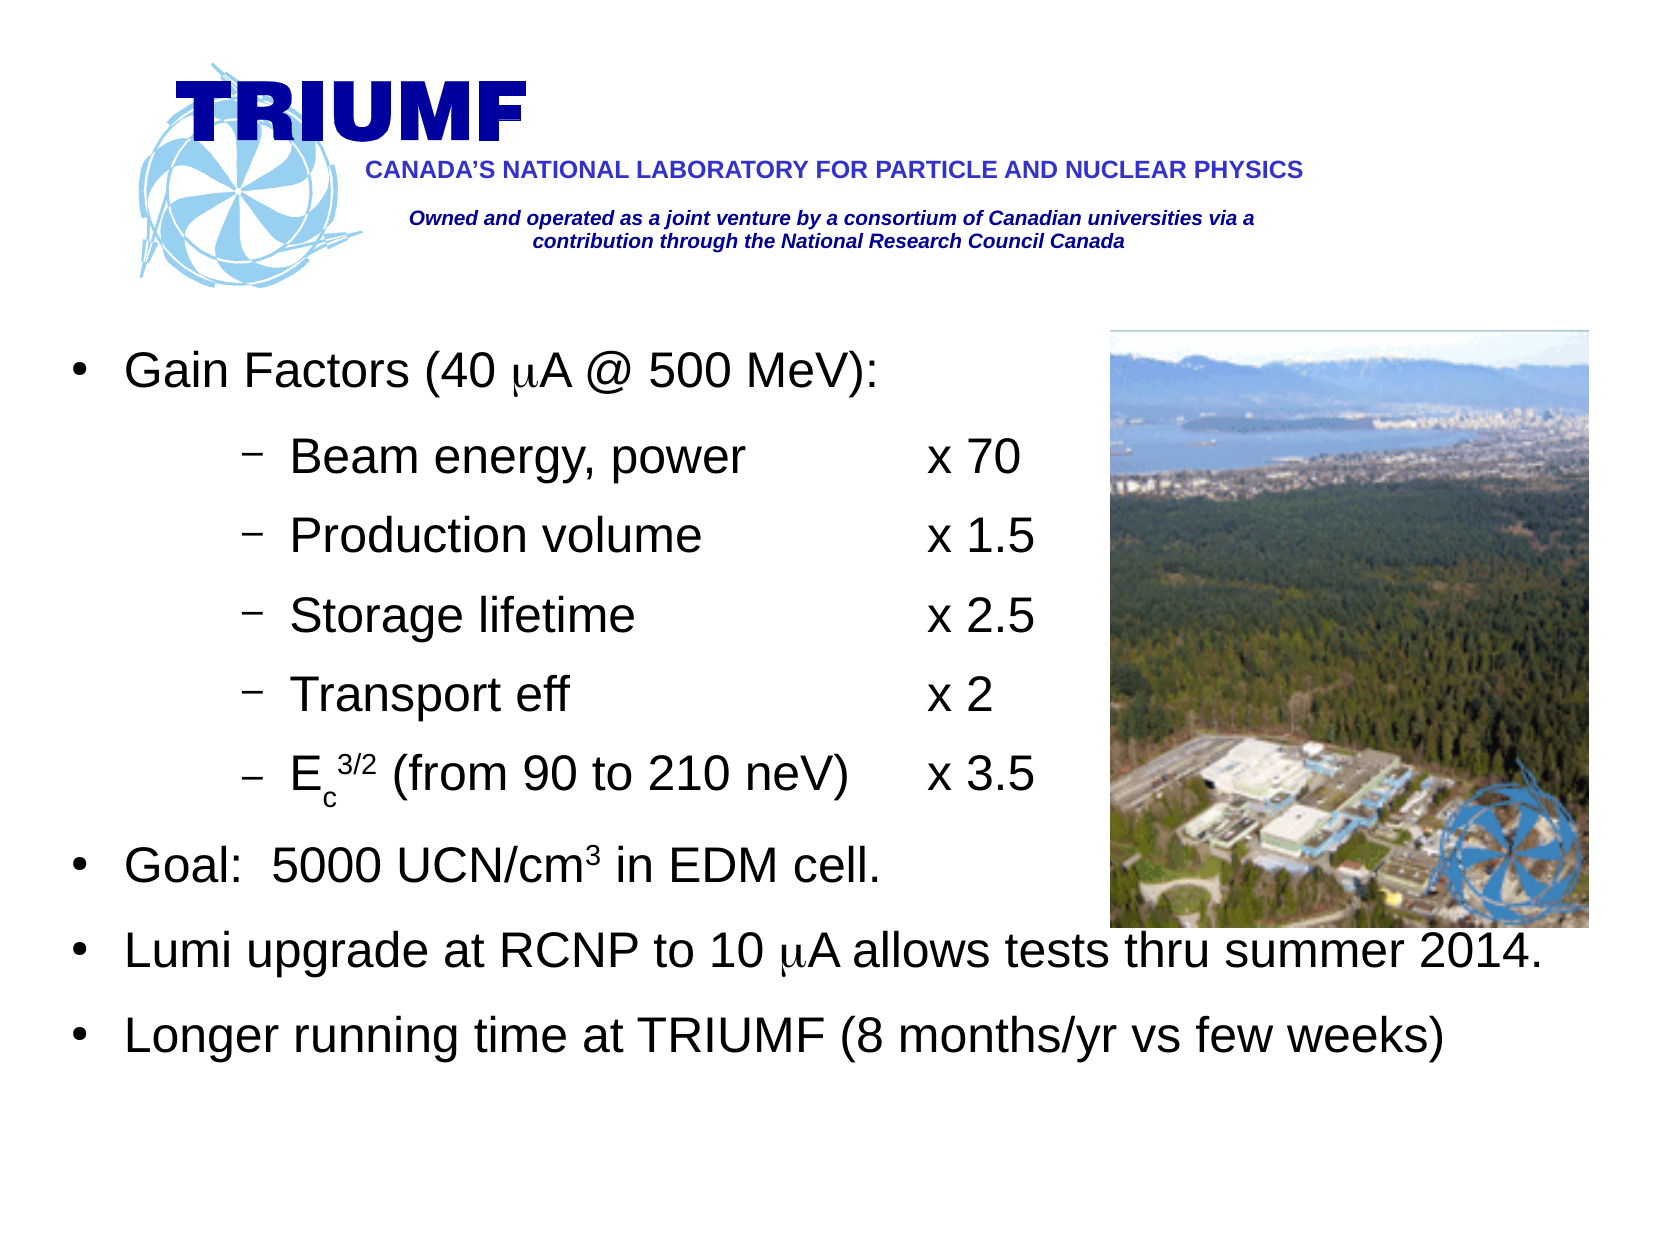

CANADA’S NATIONAL LABORATORY FOR PARTICLE AND NUCLEAR PHYSICS
Owned and operated as a joint venture by a consortium of Canadian universities via a contribution through the National Research Council Canada
# Gain Factors (40 mA @ 500 MeV):
Beam energy, power			x 70
Production volume				x 1.5
Storage lifetime				x 2.5
Transport eff					x 2
Ec3/2 (from 90 to 210 neV)		x 3.5
Goal: 5000 UCN/cm3 in EDM cell.
Lumi upgrade at RCNP to 10 mA allows tests thru summer 2014.
Longer running time at TRIUMF (8 months/yr vs few weeks)